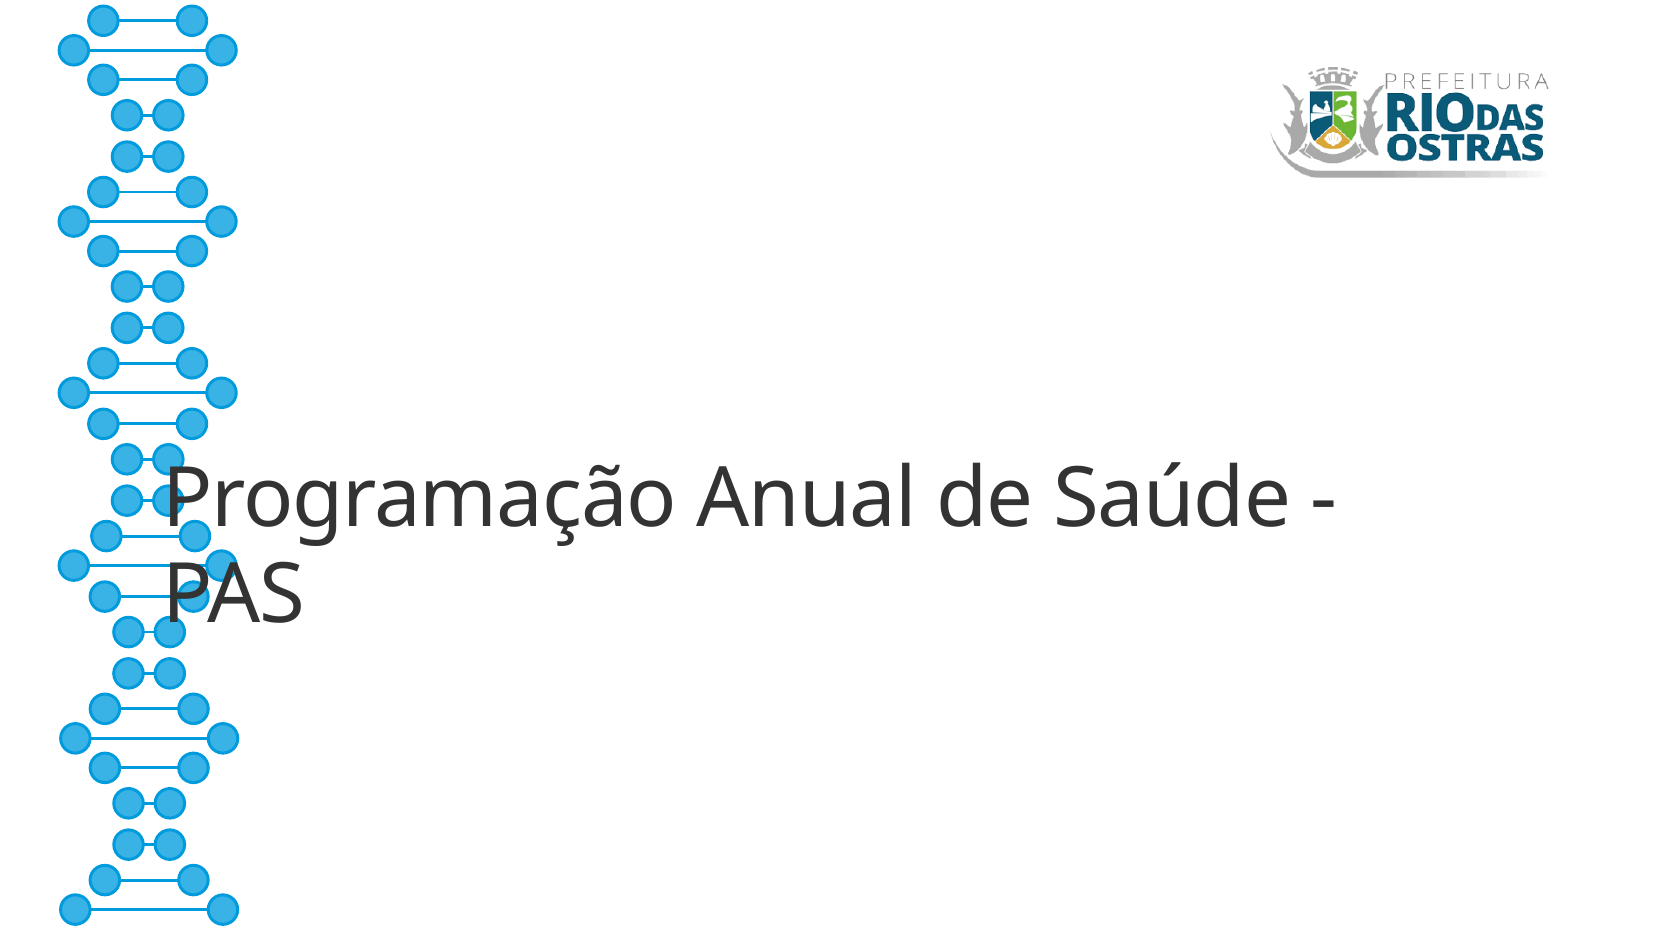

# Programação Anual de Saúde - PAS